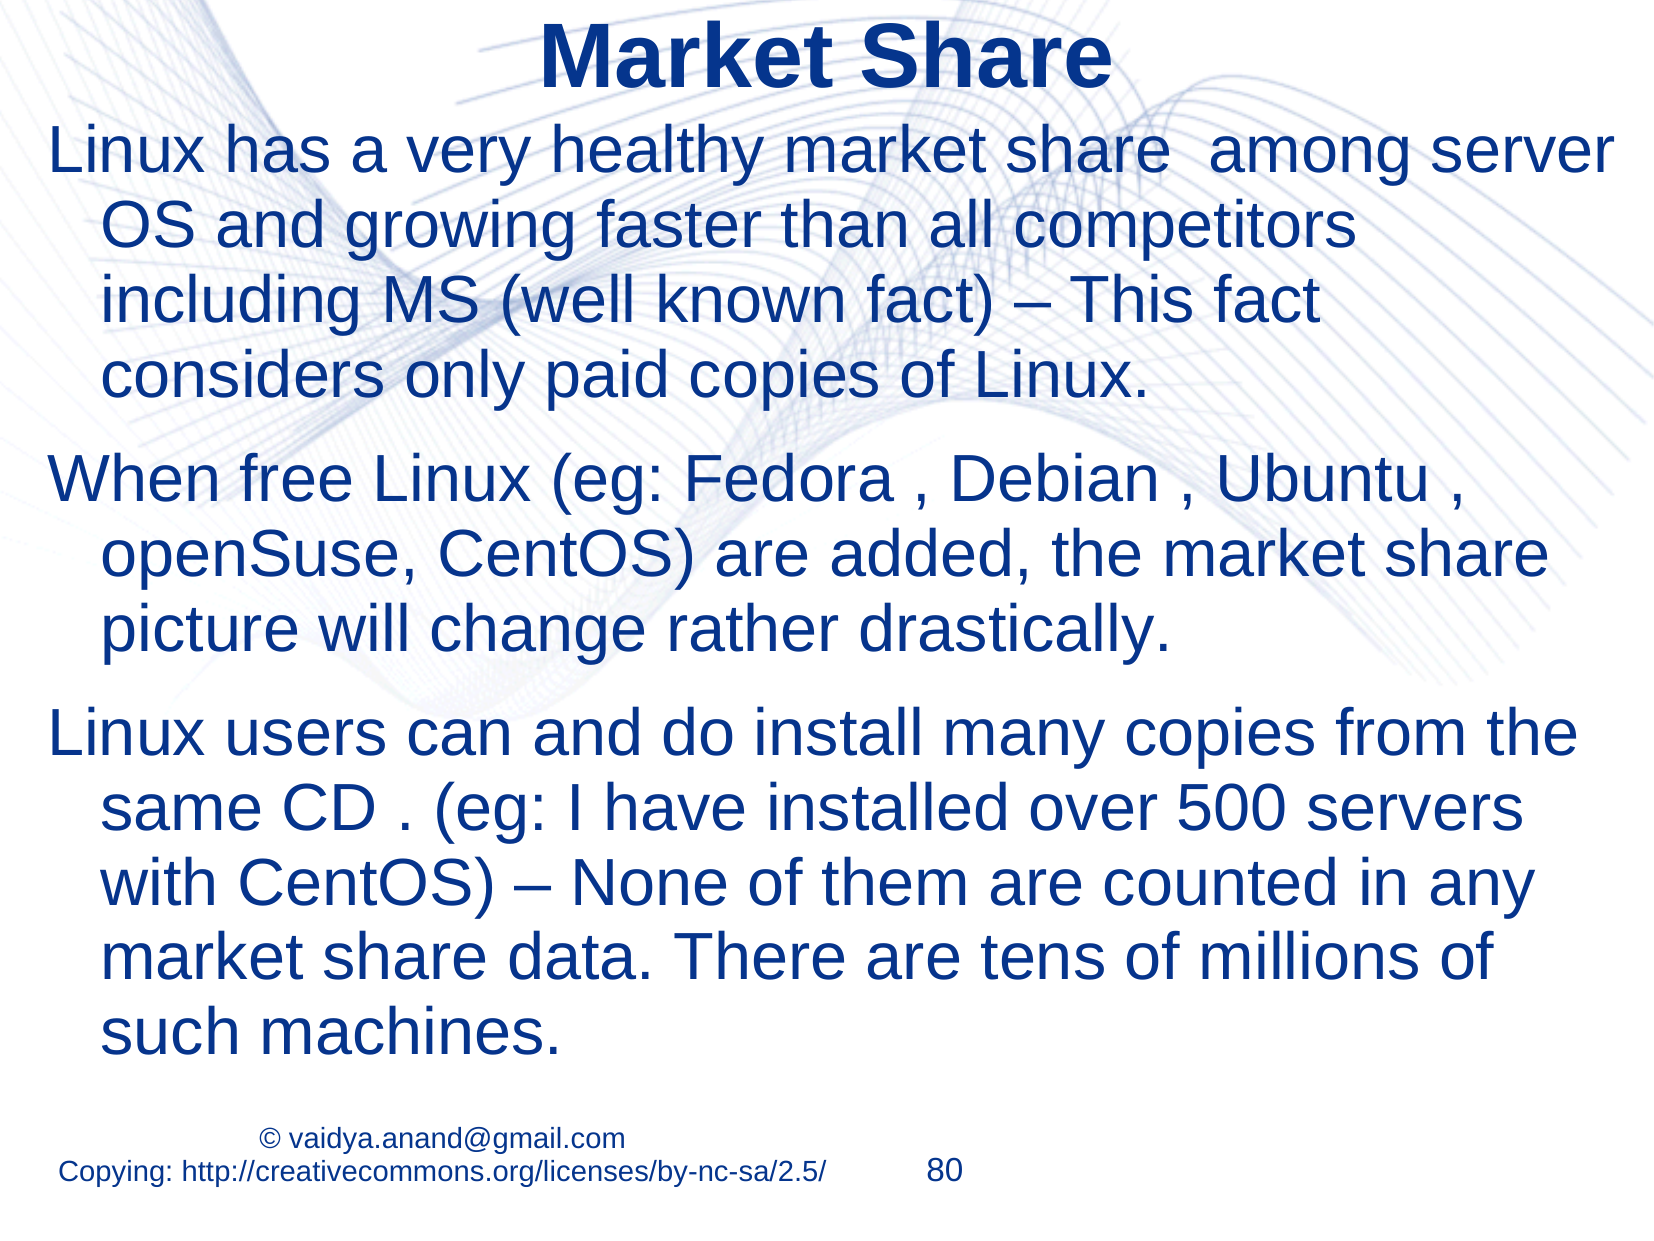

# Market Share
Linux has a very healthy market share among server OS and growing faster than all competitors including MS (well known fact) – This fact considers only paid copies of Linux.
When free Linux (eg: Fedora , Debian , Ubuntu , openSuse, CentOS) are added, the market share picture will change rather drastically.
Linux users can and do install many copies from the same CD . (eg: I have installed over 500 servers with CentOS) – None of them are counted in any market share data. There are tens of millions of such machines.
http://www.broffice.org
80